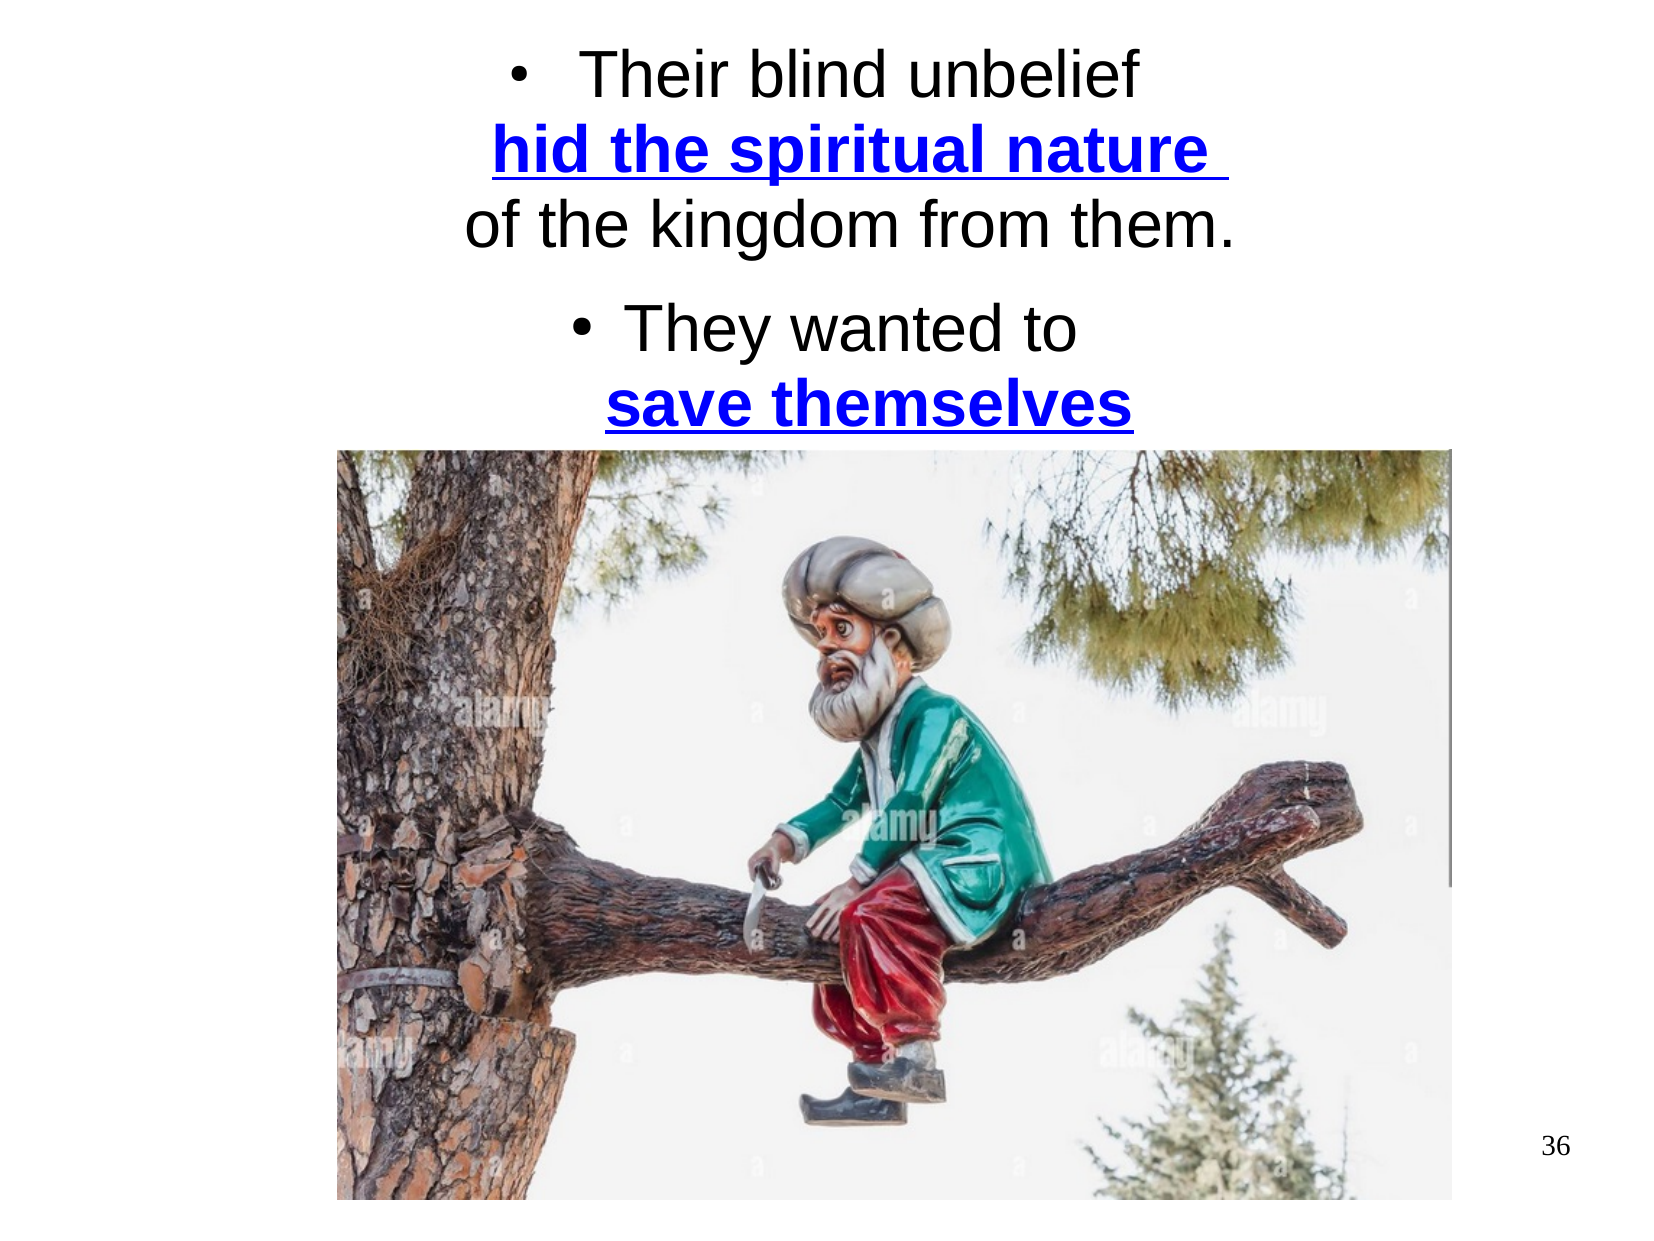

# Their blind unbelief hid the spiritual nature of the kingdom from them.
They wanted to
 save themselves
36